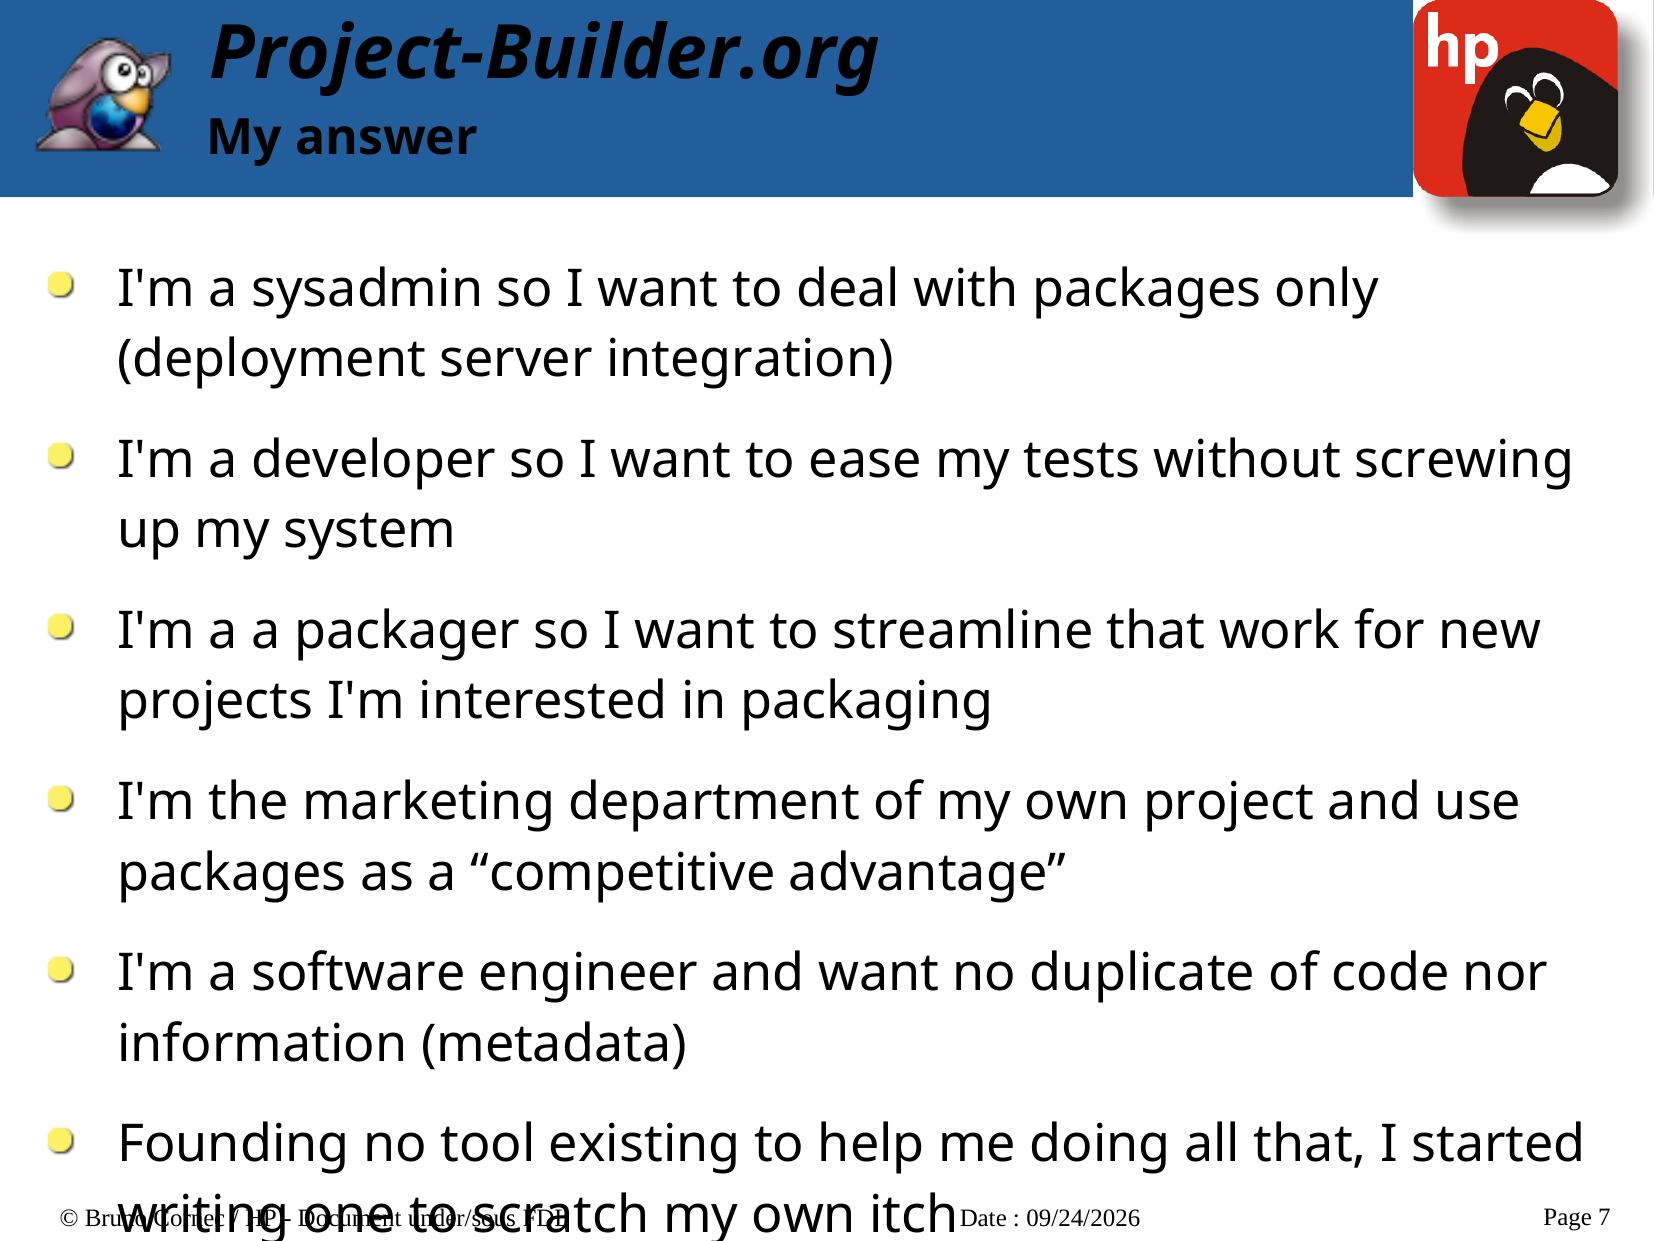

My answer
# I'm a sysadmin so I want to deal with packages only (deployment server integration)
I'm a developer so I want to ease my tests without screwing up my system
I'm a a packager so I want to streamline that work for new projects I'm interested in packaging
I'm the marketing department of my own project and use packages as a “competitive advantage”
I'm a software engineer and want no duplicate of code nor information (metadata)
Founding no tool existing to help me doing all that, I started writing one to scratch my own itch